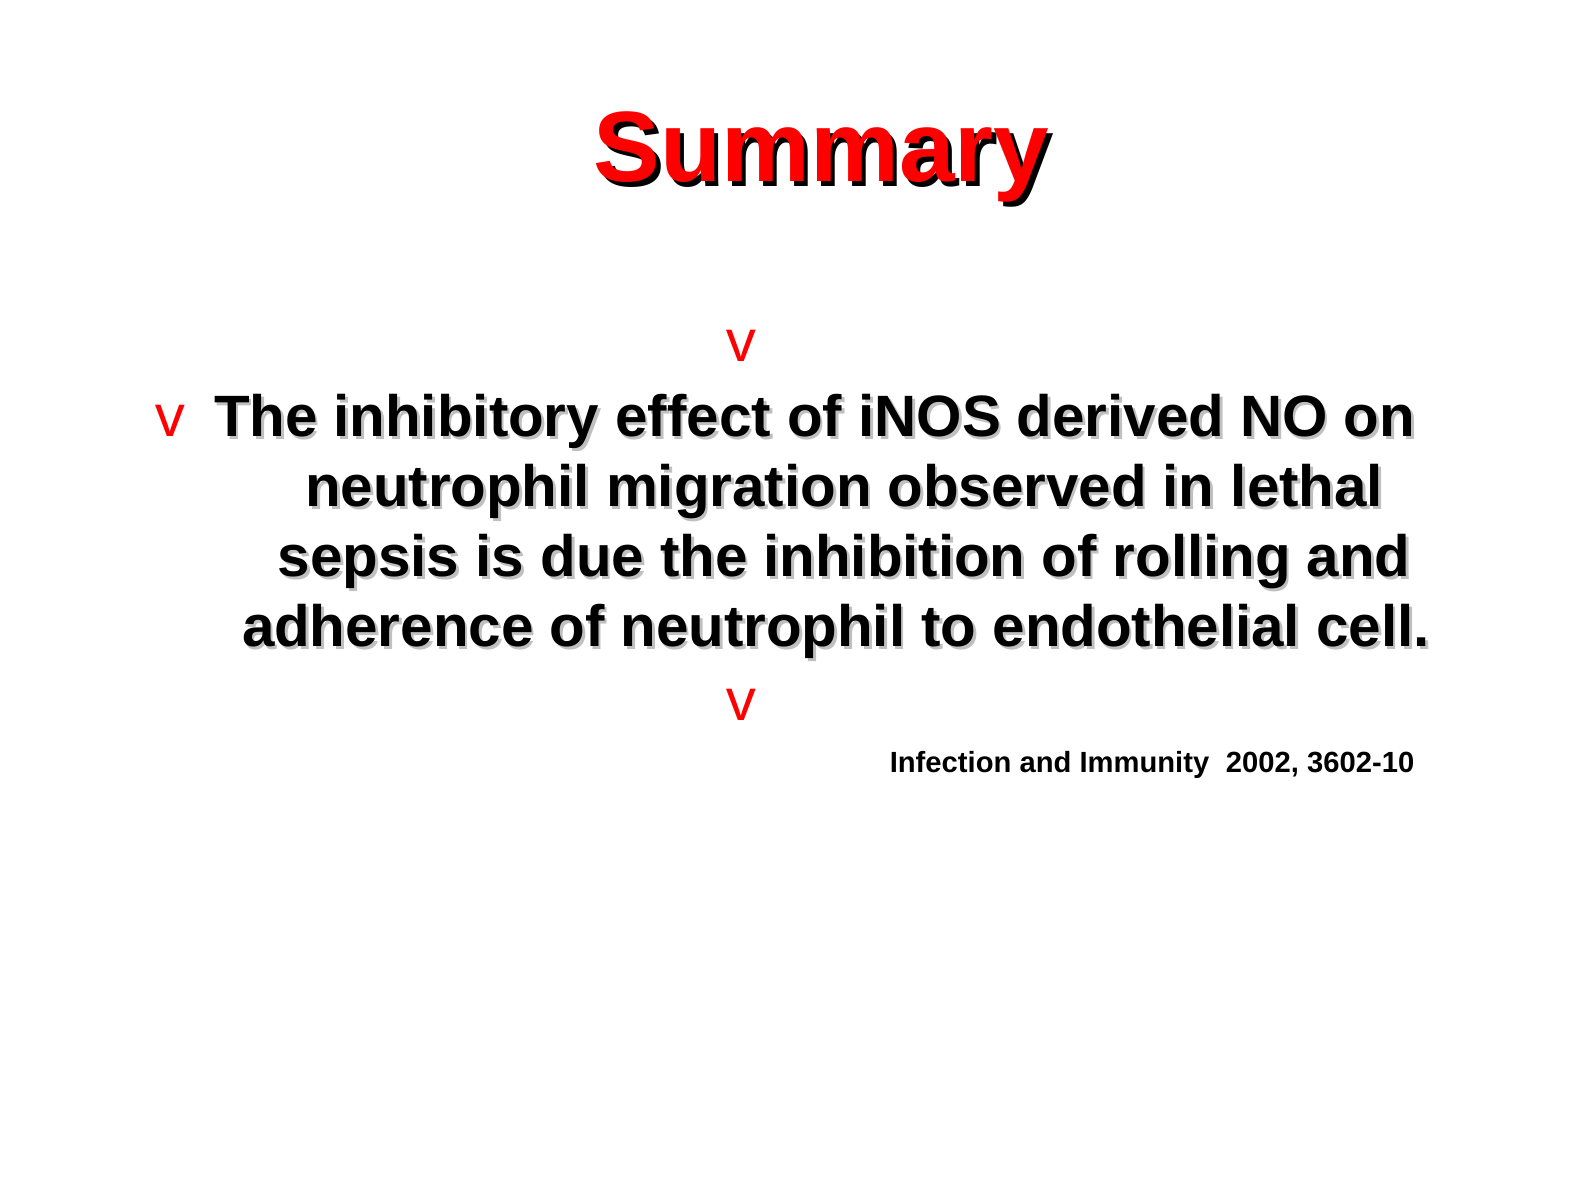

Summary
The inhibitory effect of iNOS derived NO on neutrophil migration observed in lethal sepsis is due the inhibition of rolling and adherence of neutrophil to endothelial cell.
 Infection and Immunity 2002, 3602-10